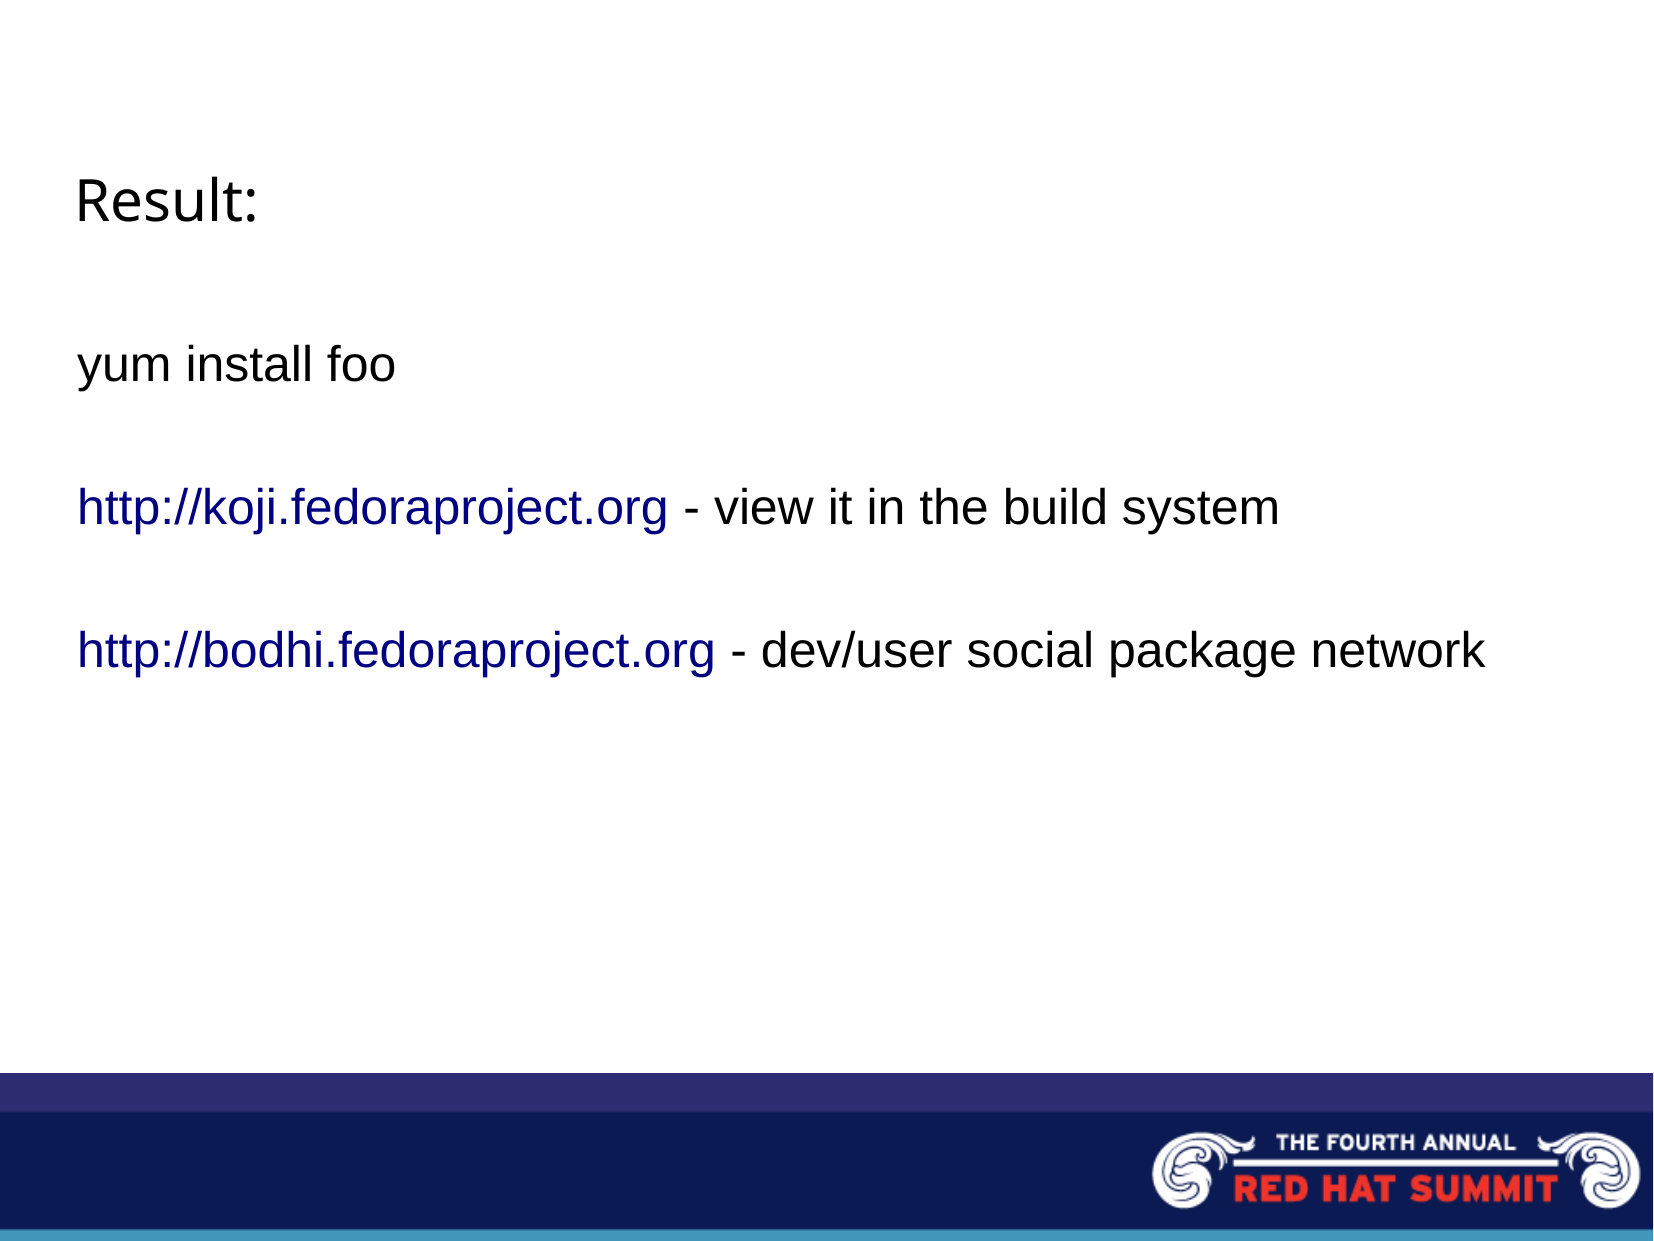

# Result:
yum install foo
http://koji.fedoraproject.org - view it in the build system
http://bodhi.fedoraproject.org - dev/user social package network